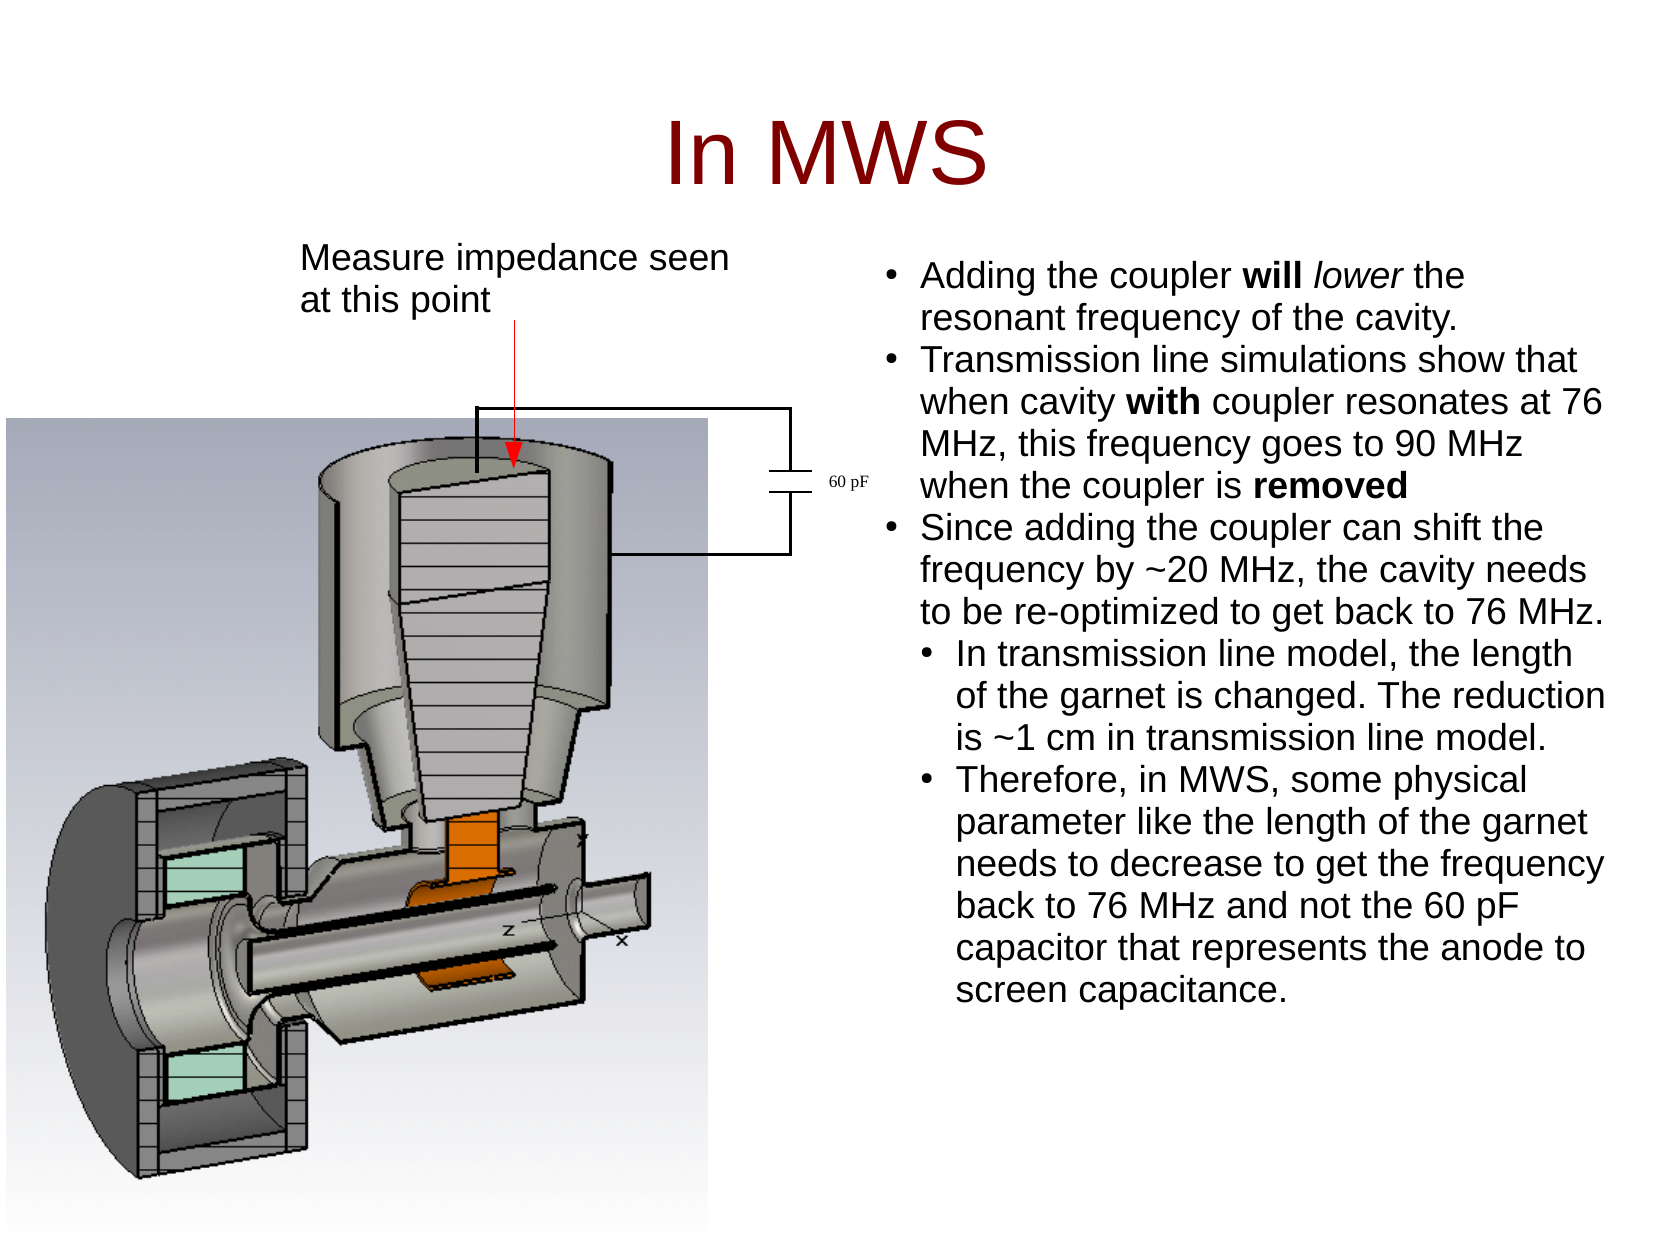

# In MWS
Measure impedance seen at this point
Adding the coupler will lower the resonant frequency of the cavity.
Transmission line simulations show that when cavity with coupler resonates at 76 MHz, this frequency goes to 90 MHz when the coupler is removed
Since adding the coupler can shift the frequency by ~20 MHz, the cavity needs to be re-optimized to get back to 76 MHz.
In transmission line model, the length of the garnet is changed. The reduction is ~1 cm in transmission line model.
Therefore, in MWS, some physical parameter like the length of the garnet needs to decrease to get the frequency back to 76 MHz and not the 60 pF capacitor that represents the anode to screen capacitance.